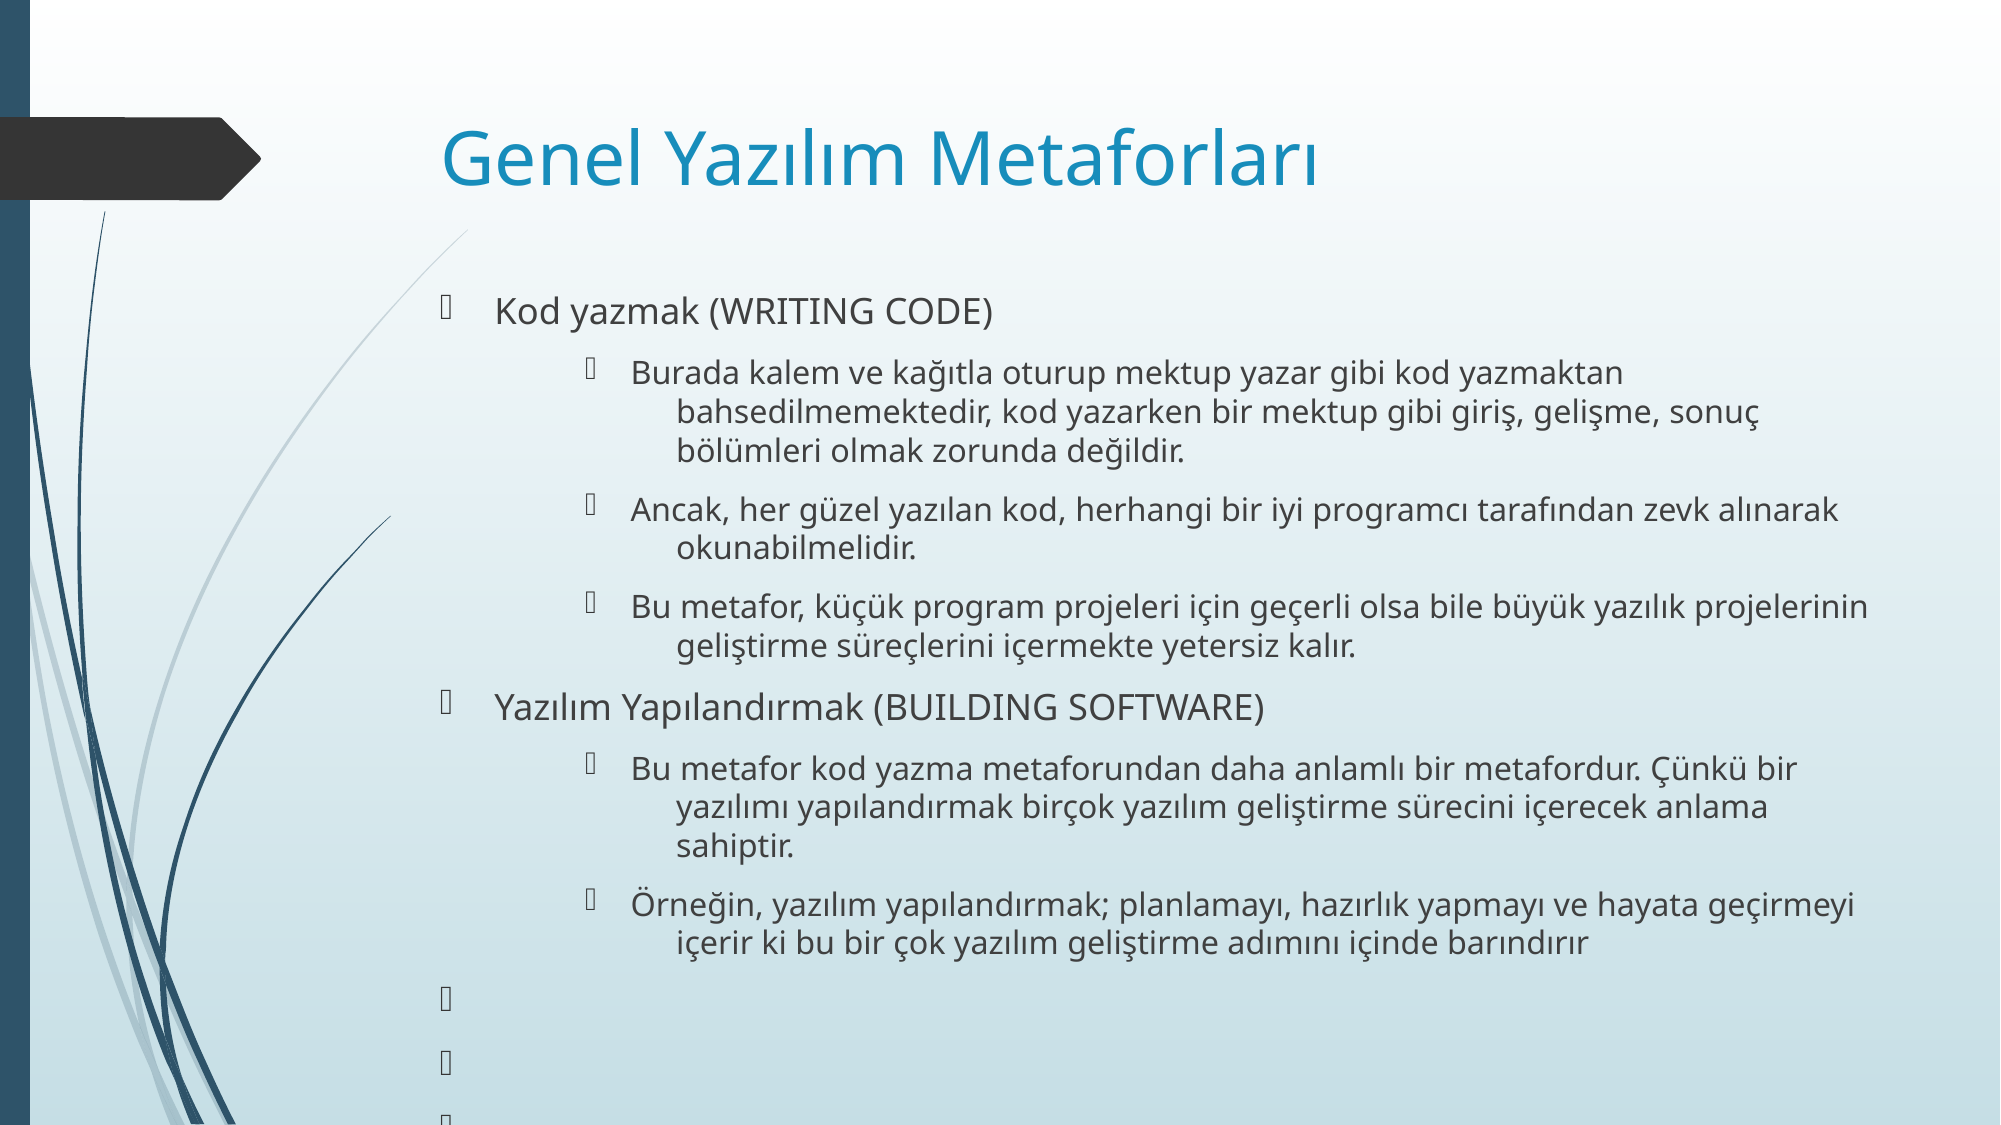

# Genel Yazılım Metaforları
Kod yazmak (WRITING CODE)
Burada kalem ve kağıtla oturup mektup yazar gibi kod yazmaktan bahsedilmemektedir, kod yazarken bir mektup gibi giriş, gelişme, sonuç bölümleri olmak zorunda değildir.
Ancak, her güzel yazılan kod, herhangi bir iyi programcı tarafından zevk alınarak okunabilmelidir.
Bu metafor, küçük program projeleri için geçerli olsa bile büyük yazılık projelerinin geliştirme süreçlerini içermekte yetersiz kalır.
Yazılım Yapılandırmak (BUILDING SOFTWARE)
Bu metafor kod yazma metaforundan daha anlamlı bir metafordur. Çünkü bir yazılımı yapılandırmak birçok yazılım geliştirme sürecini içerecek anlama sahiptir.
Örneğin, yazılım yapılandırmak; planlamayı, hazırlık yapmayı ve hayata geçirmeyi içerir ki bu bir çok yazılım geliştirme adımını içinde barındırır